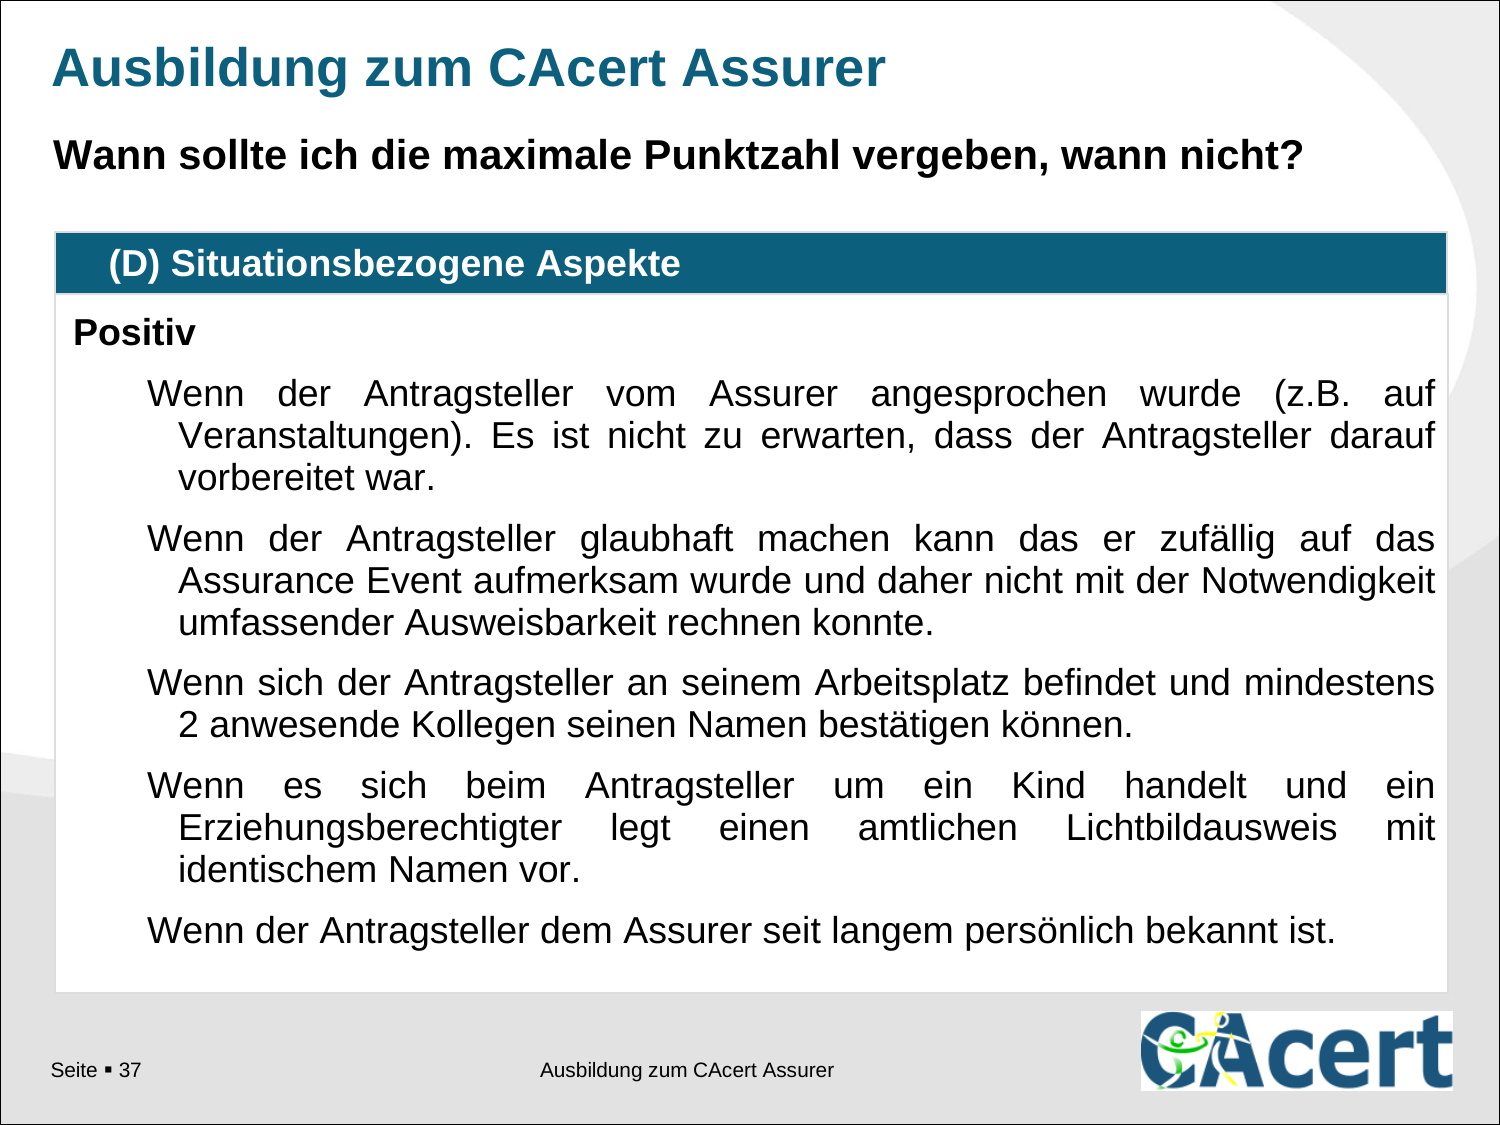

# Ausbildung zum CAcert Assurer
Wann sollte ich die maximale Punktzahl vergeben, wann nicht?
(D) Situationsbezogene Aspekte
Positiv
Wenn der Antragsteller vom Assurer angesprochen wurde (z.B. auf Veranstaltungen). Es ist nicht zu erwarten, dass der Antragsteller darauf vorbereitet war.
Wenn der Antragsteller glaubhaft machen kann das er zufällig auf das Assurance Event aufmerksam wurde und daher nicht mit der Notwendigkeit umfassender Ausweisbarkeit rechnen konnte.
Wenn sich der Antragsteller an seinem Arbeitsplatz befindet und mindestens 2 anwesende Kollegen seinen Namen bestätigen können.
Wenn es sich beim Antragsteller um ein Kind handelt und ein Erziehungsberechtigter legt einen amtlichen Lichtbildausweis mit identischem Namen vor.
Wenn der Antragsteller dem Assurer seit langem persönlich bekannt ist.
Ausbildung zum CAcert Assurer